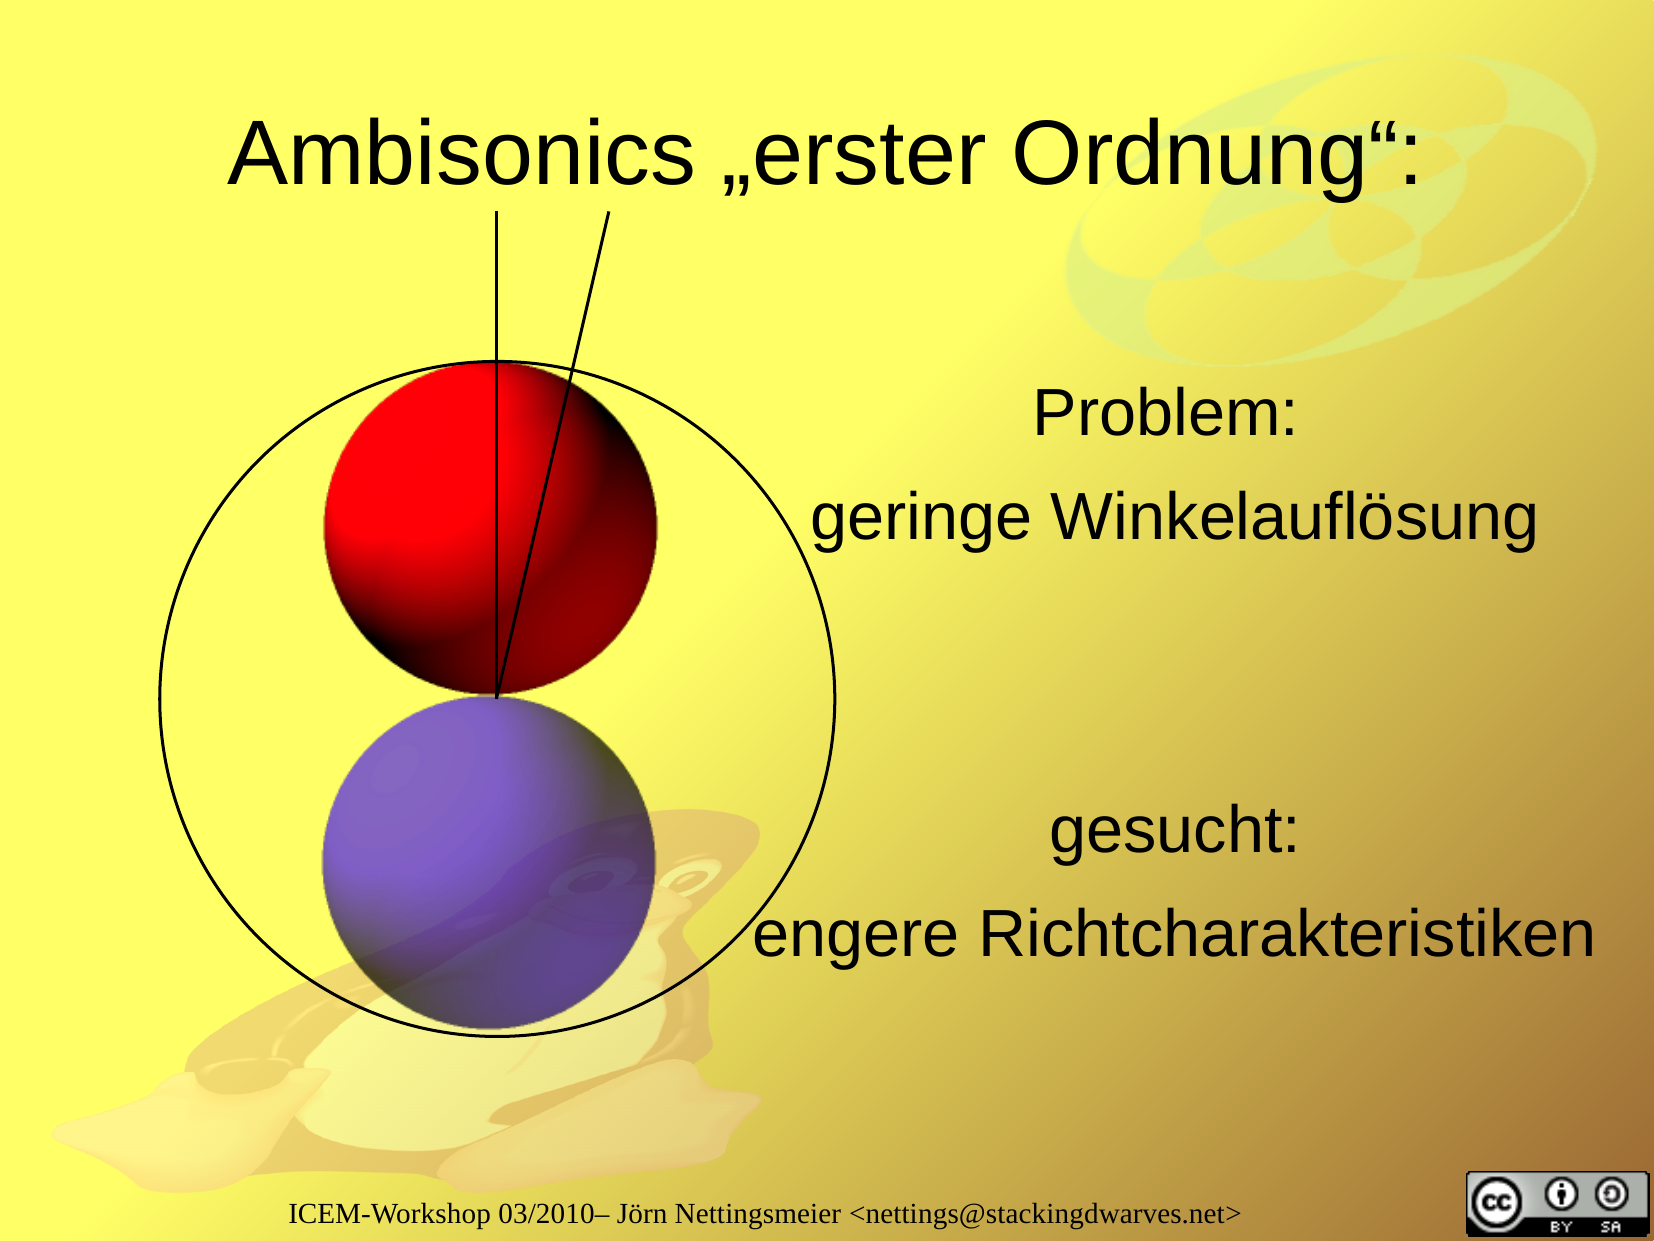

# Ambisonics „erster Ordnung“:
Problem:
geringe Winkelauflösung
gesucht:
engere Richtcharakteristiken